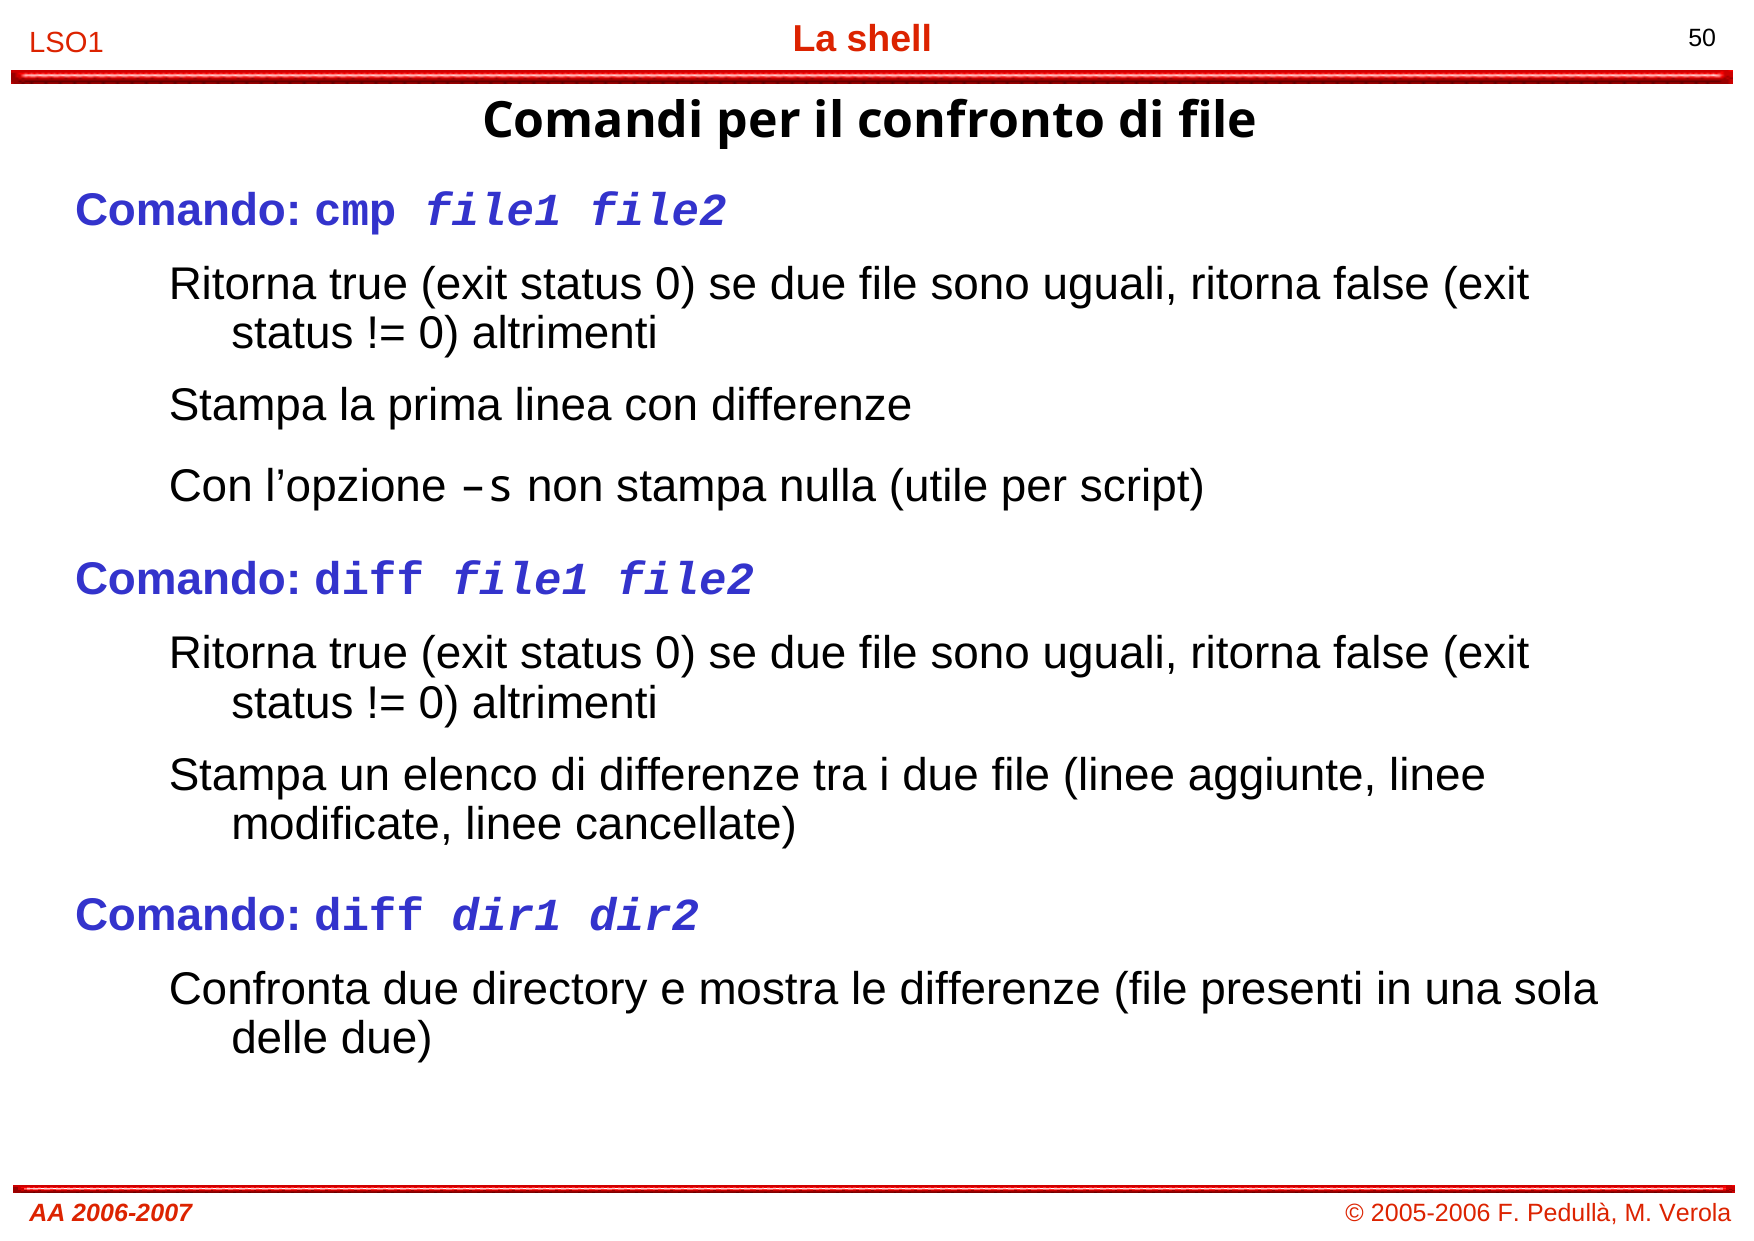

# Comandi per il confronto di file
Comando: cmp file1 file2
Ritorna true (exit status 0) se due file sono uguali, ritorna false (exit status != 0) altrimenti
Stampa la prima linea con differenze
Con l’opzione –s non stampa nulla (utile per script)
Comando: diff file1 file2
Ritorna true (exit status 0) se due file sono uguali, ritorna false (exit status != 0) altrimenti
Stampa un elenco di differenze tra i due file (linee aggiunte, linee modificate, linee cancellate)
Comando: diff dir1 dir2
Confronta due directory e mostra le differenze (file presenti in una sola delle due)